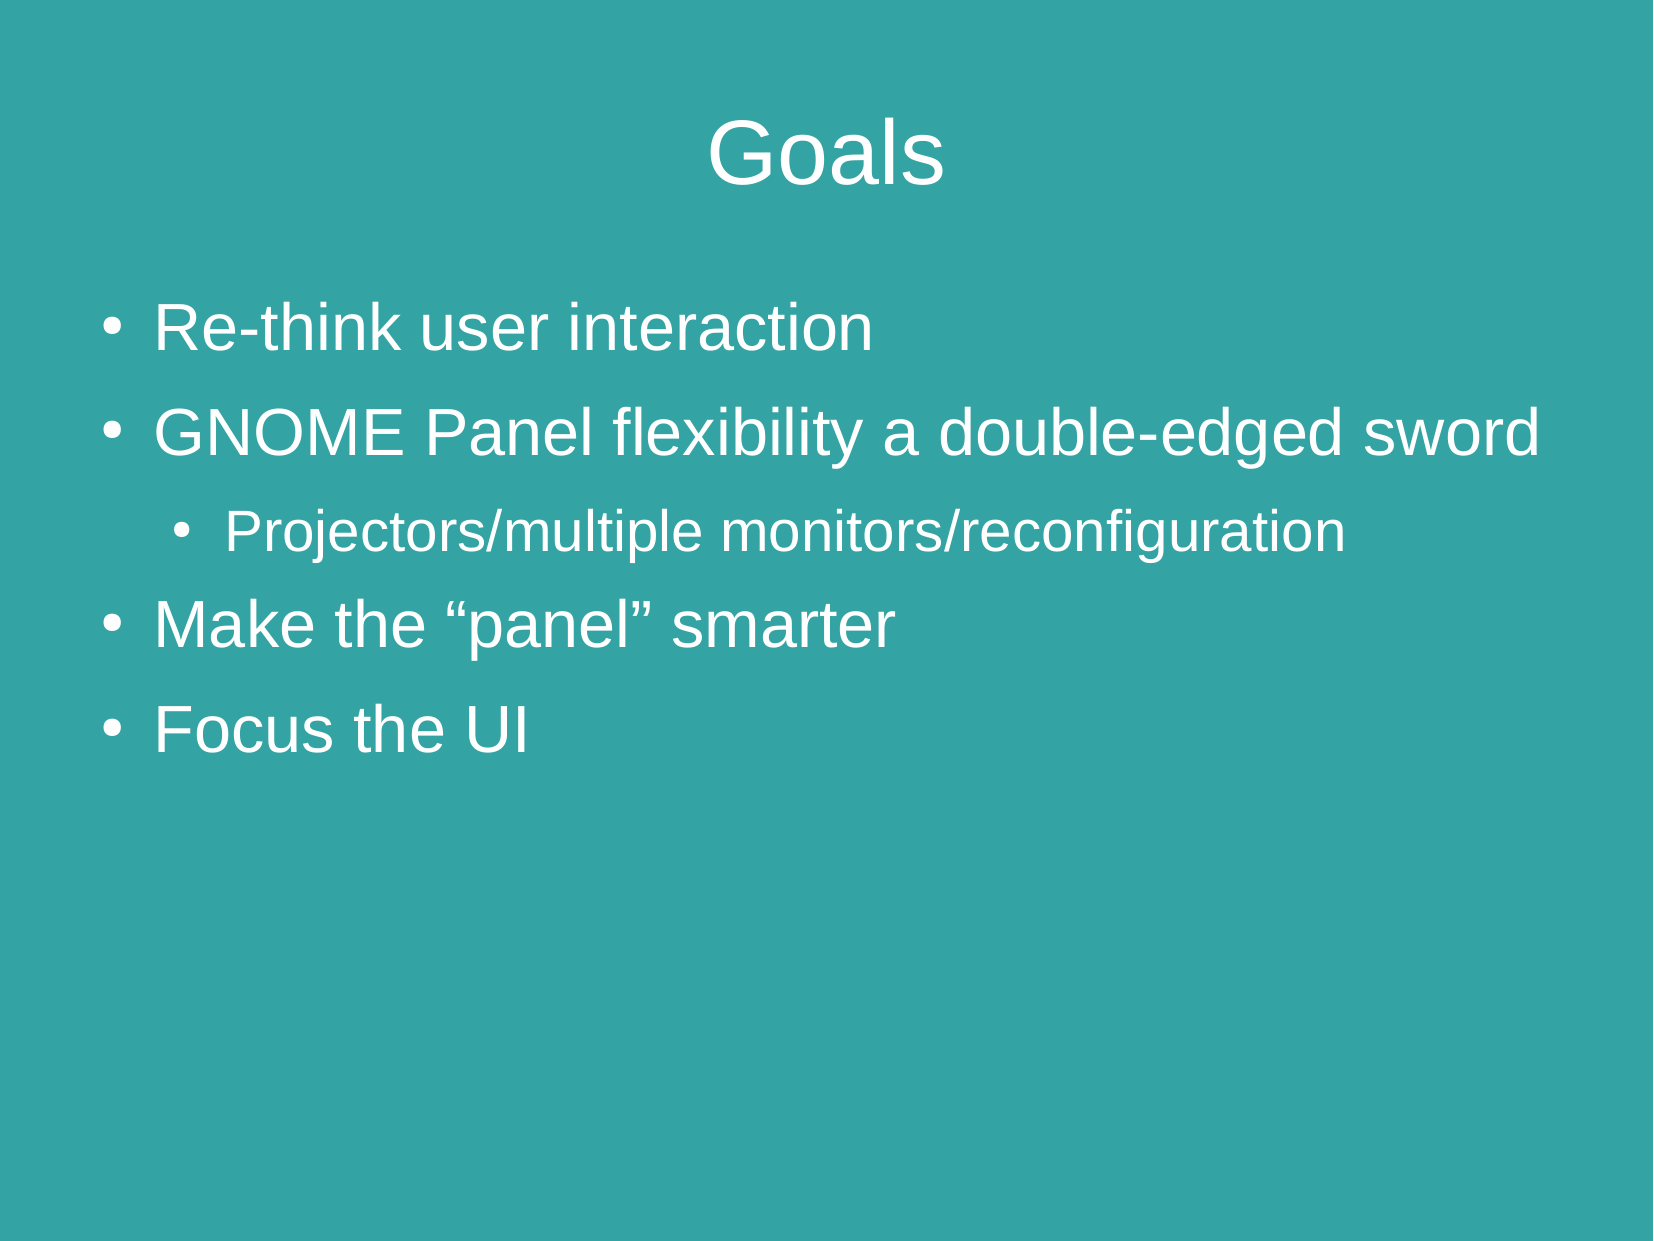

# Goals
Re-think user interaction
GNOME Panel flexibility a double-edged sword
Projectors/multiple monitors/reconfiguration
Make the “panel” smarter
Focus the UI